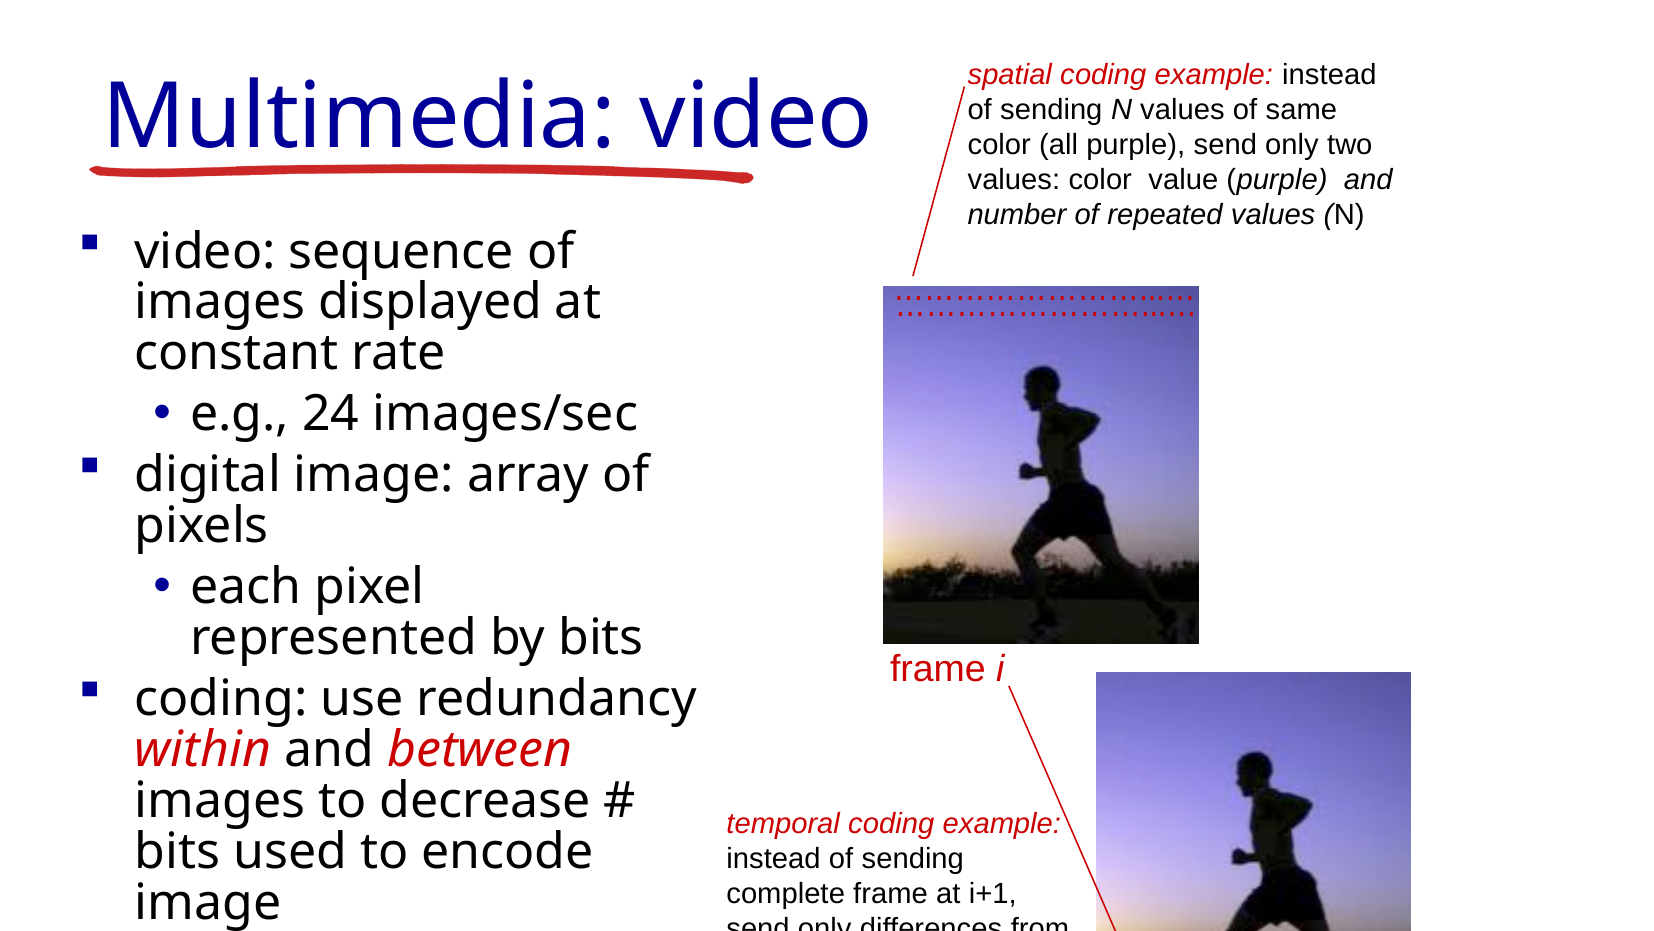

Multimedia: video
spatial coding example: instead of sending N values of same color (all purple), send only two values: color value (purple) and number of repeated values (N)
……………………...…
……………………...…
# video: sequence of images displayed at constant rate
e.g., 24 images/sec
digital image: array of pixels
each pixel represented by bits
coding: use redundancy within and between images to decrease # bits used to encode image
spatial (within image)
temporal (from one image to next)
frame i
temporal coding example: instead of sending complete frame at i+1, send only differences from frame i
frame i+1
Multimedia Networking